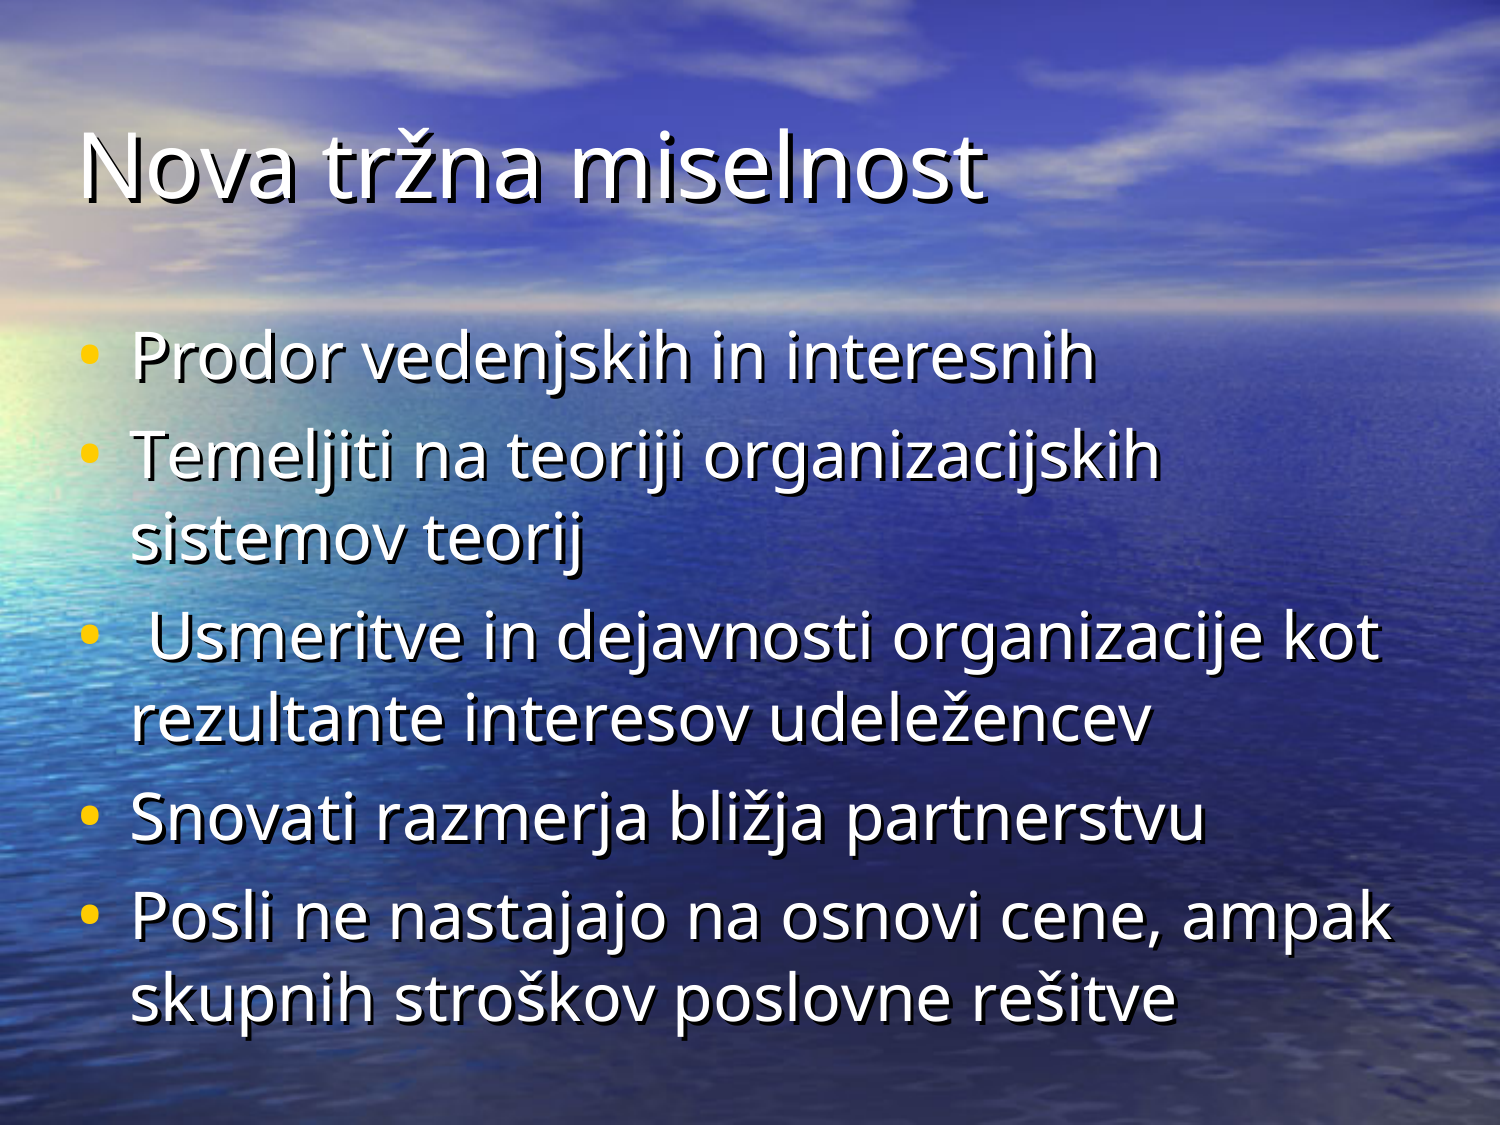

# Nova tržna miselnost
Prodor vedenjskih in interesnih
Temeljiti na teoriji organizacijskih sistemov teorij
 Usmeritve in dejavnosti organizacije kot rezultante interesov udeležencev
Snovati razmerja bližja partnerstvu
Posli ne nastajajo na osnovi cene, ampak skupnih stroškov poslovne rešitve